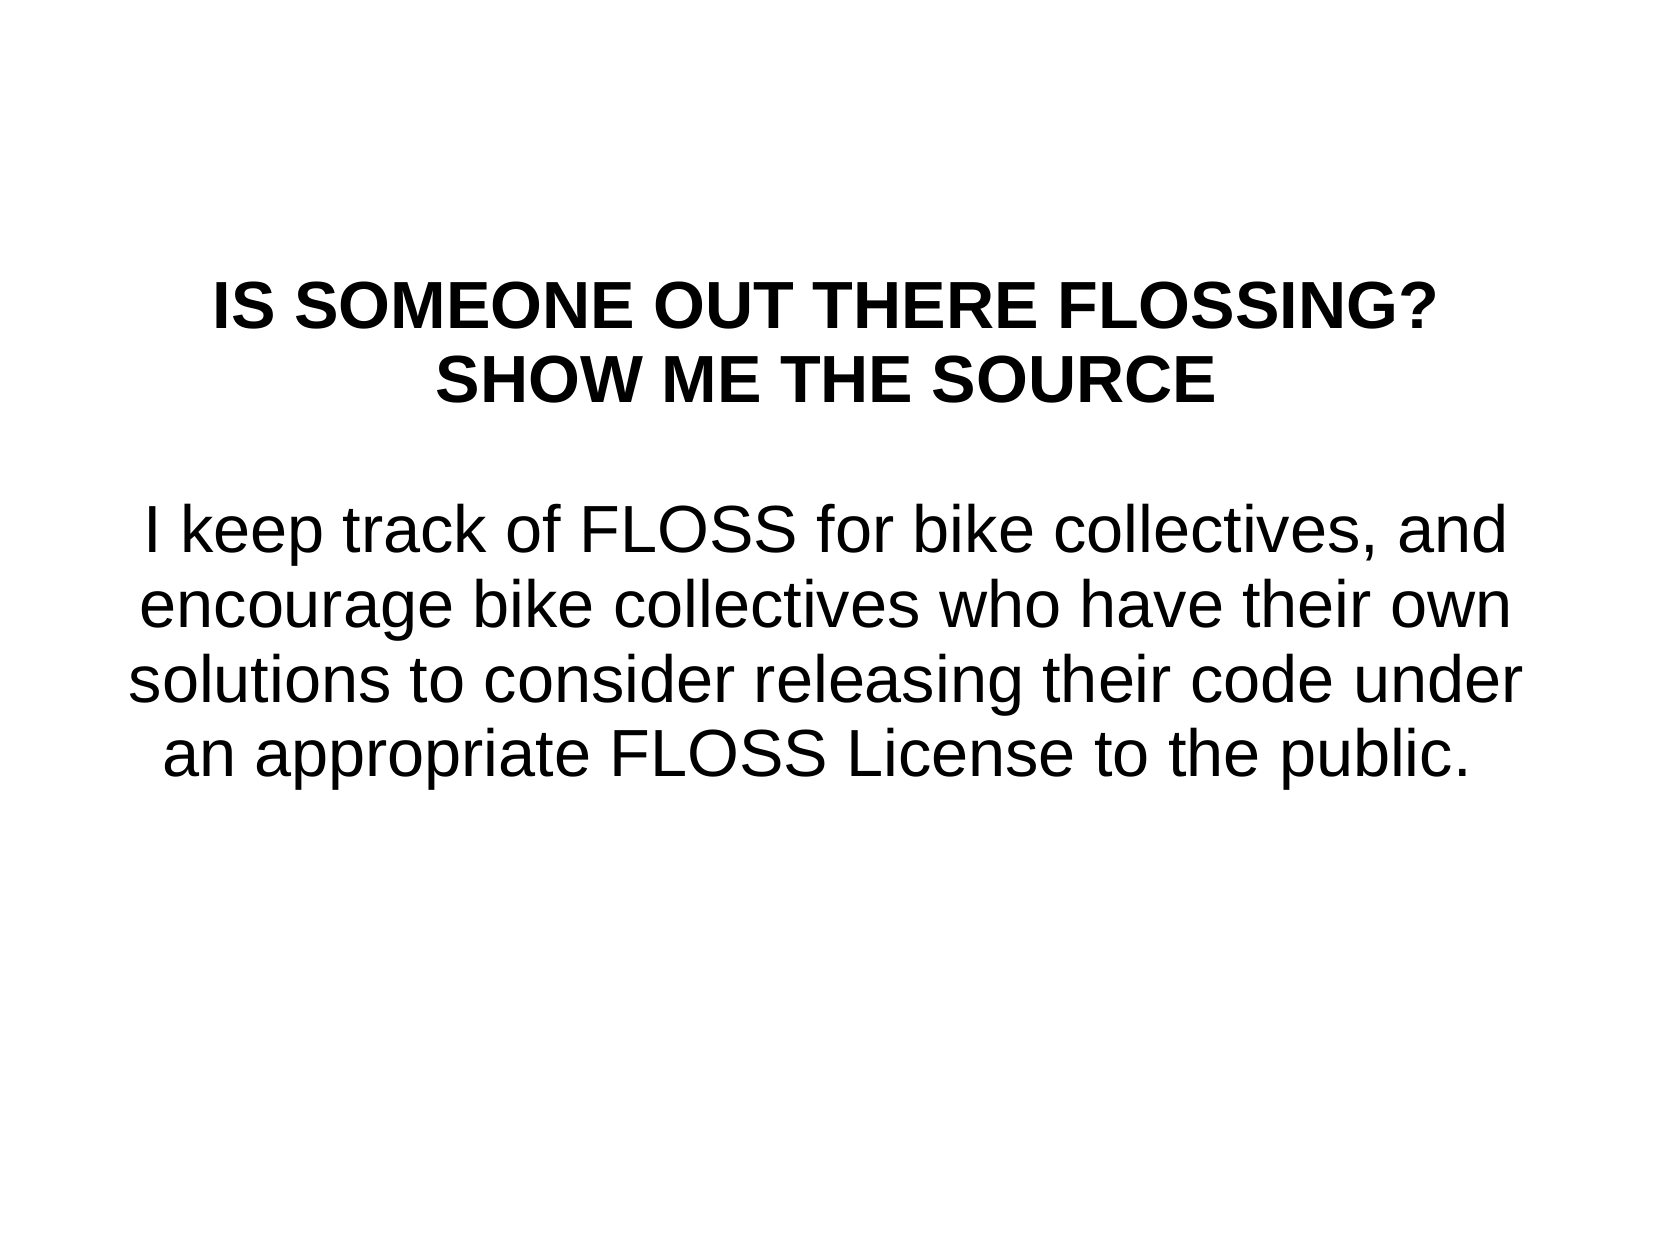

# IS SOMEONE OUT THERE FLOSSING?
SHOW ME THE SOURCE
I keep track of FLOSS for bike collectives, and encourage bike collectives who have their own solutions to consider releasing their code under an appropriate FLOSS License to the public.